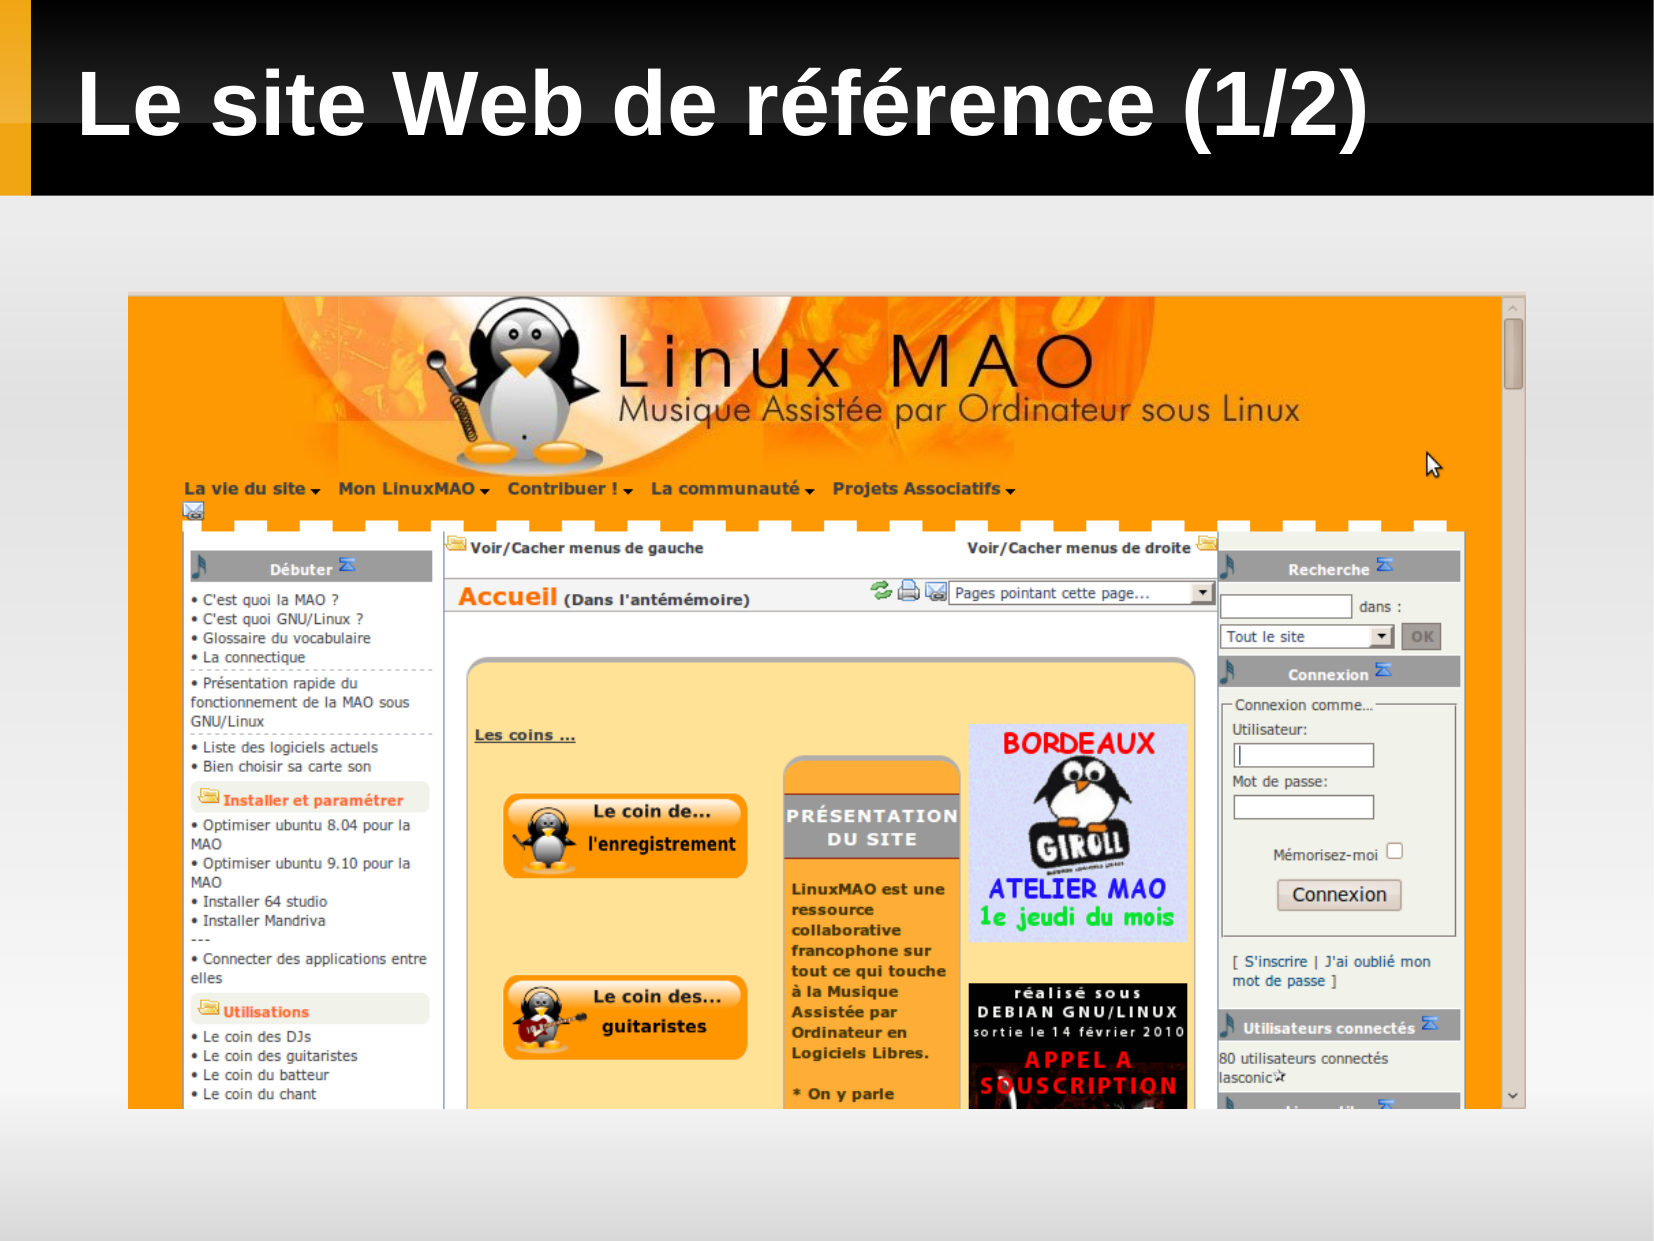

# Le site Web de référence (1/2)
http://linuxmao.org/
Plusieurs sections
Débuter
Découvrir
Apprendre
Maîtriser